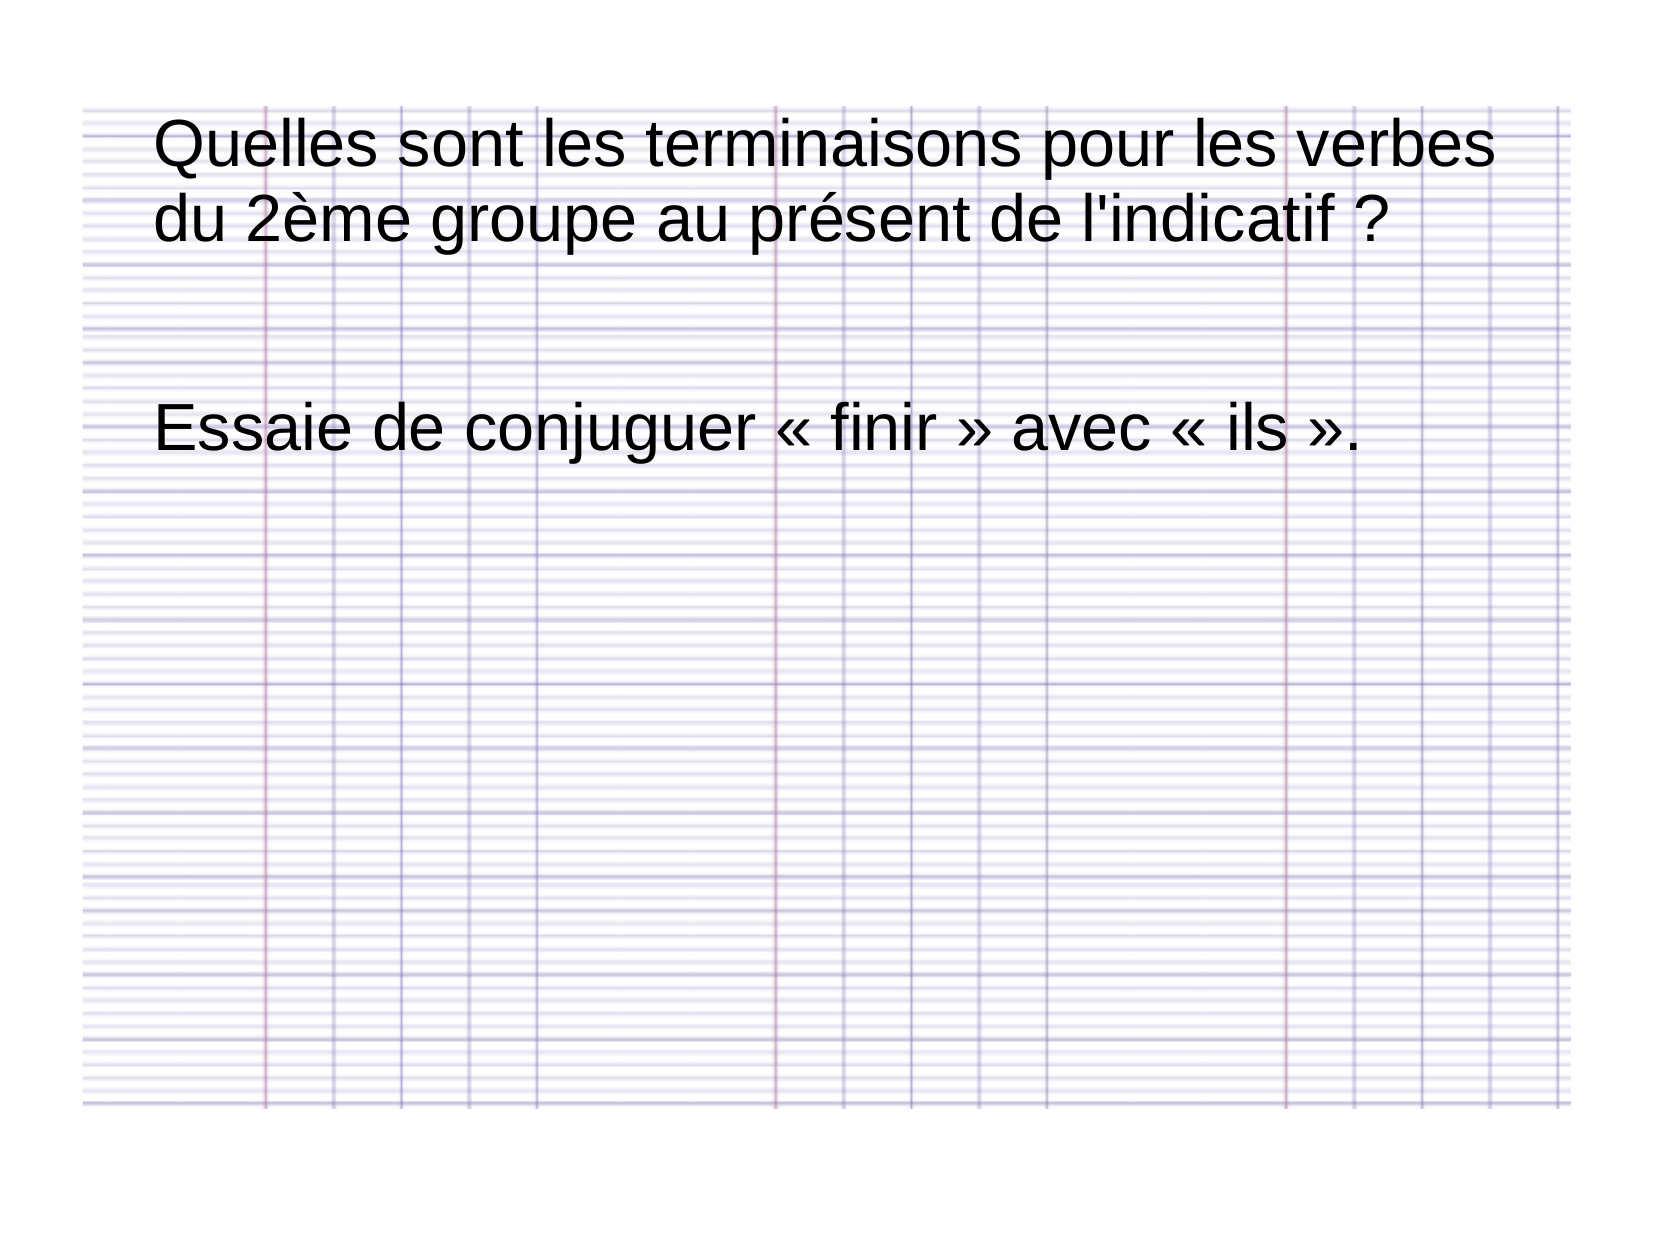

# Quelles sont les terminaisons pour les verbes du 2ème groupe au présent de l'indicatif ?
Essaie de conjuguer « finir » avec « ils ».